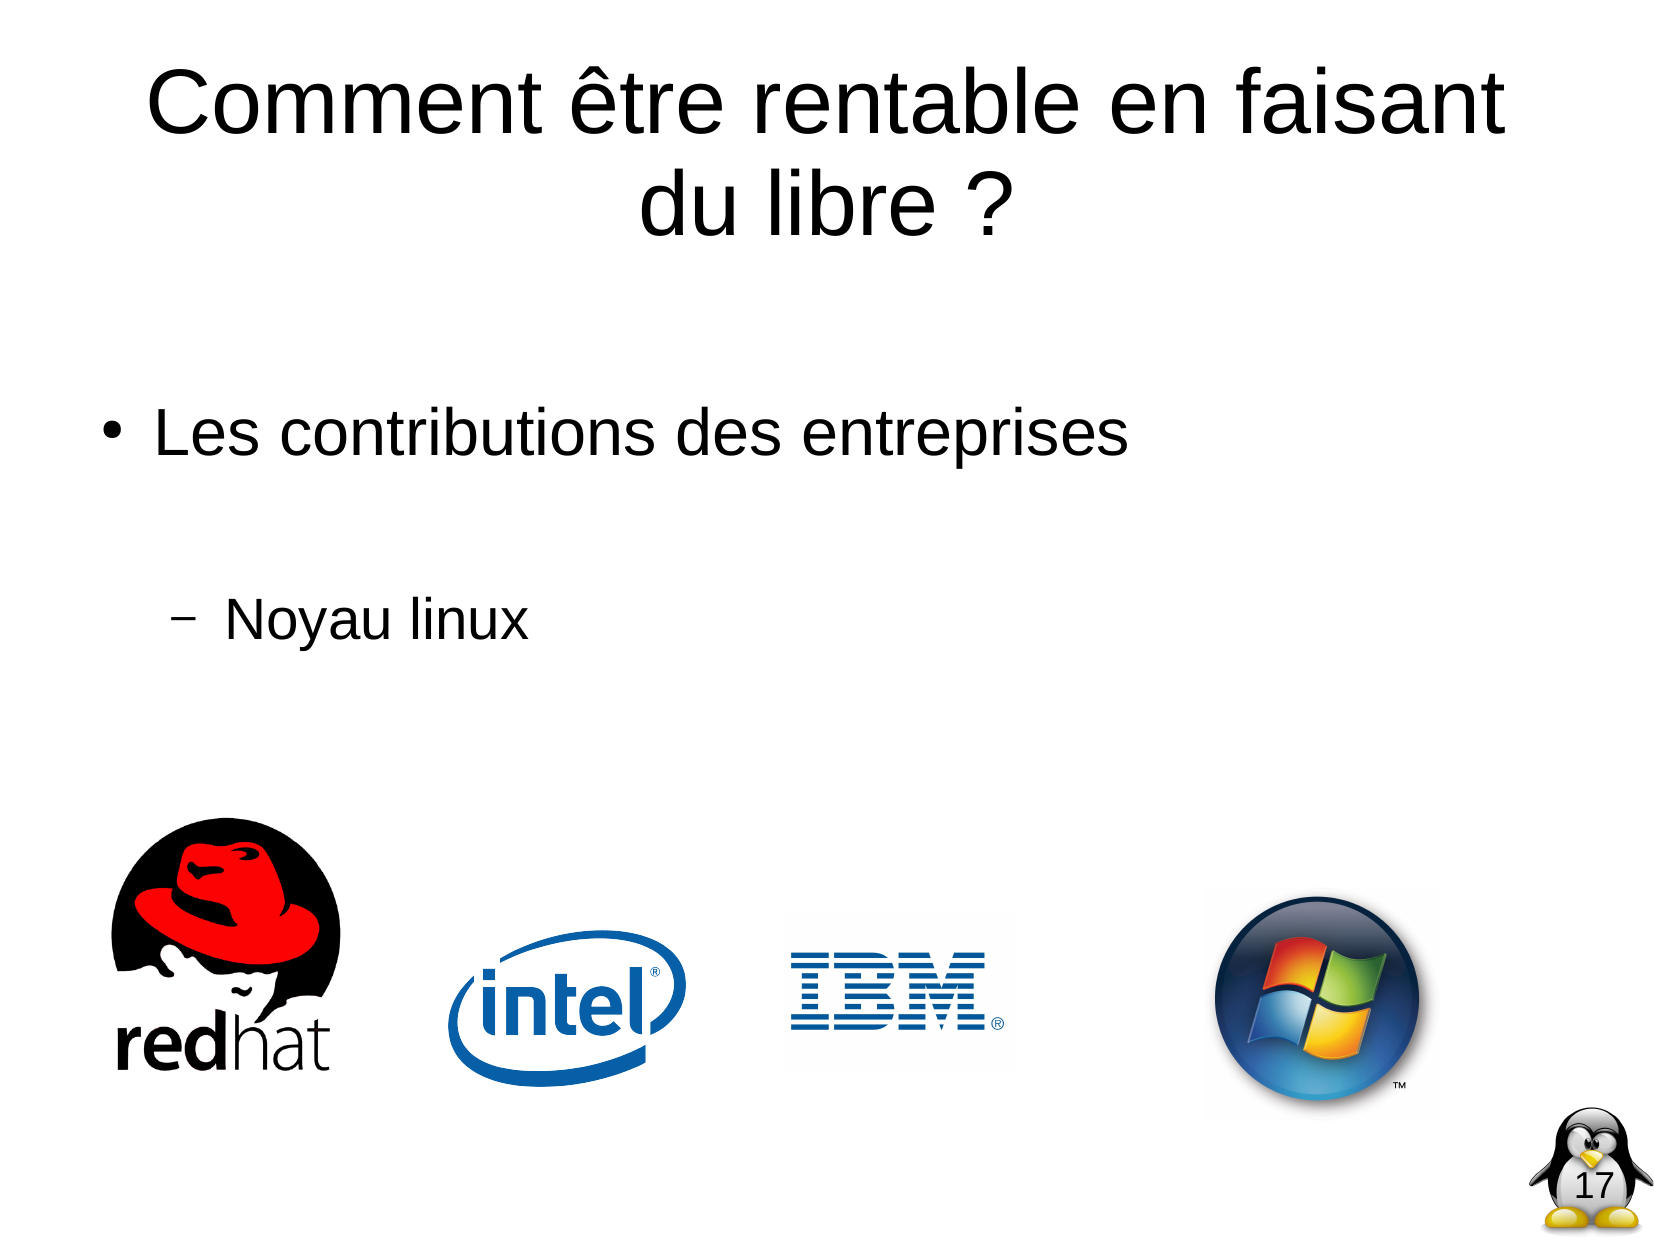

# Comment être rentable en faisant du libre ?
Les contributions des entreprises
Noyau linux